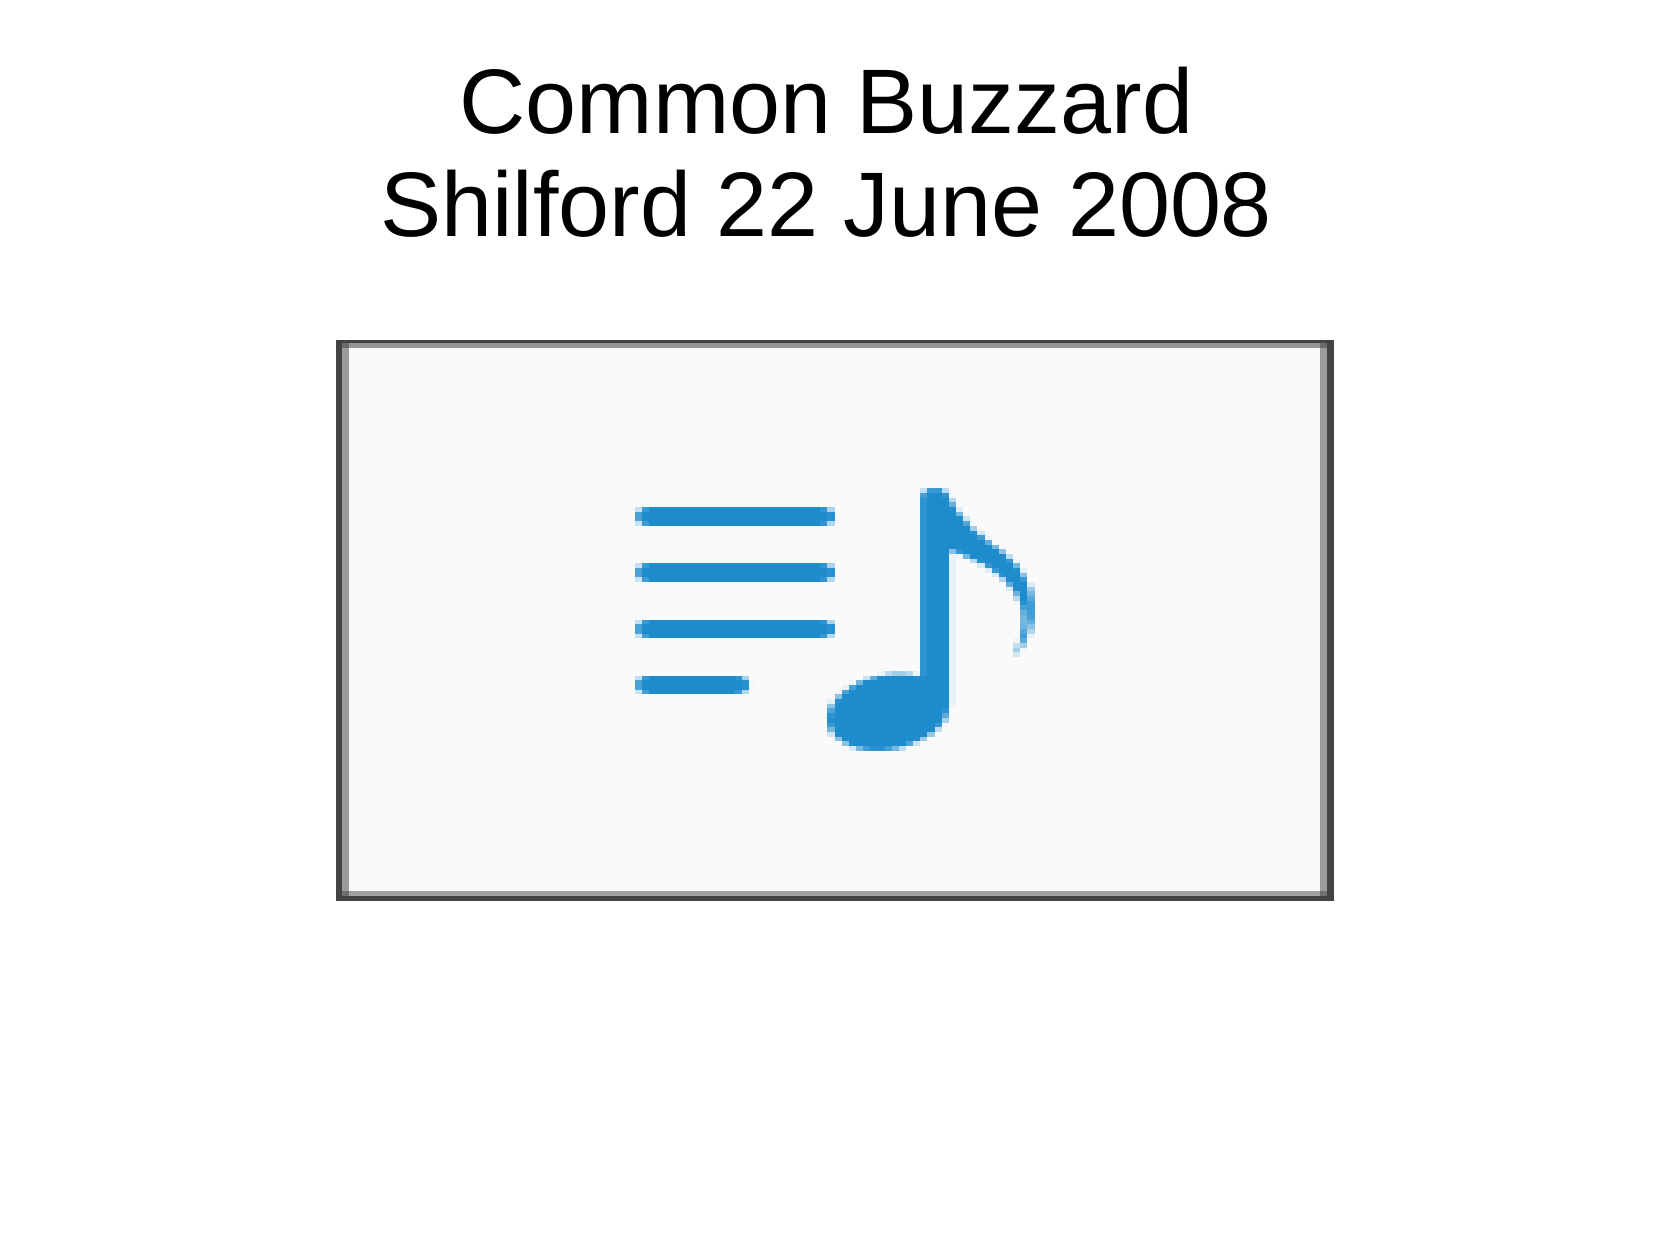

# Common Buzzard Shilford 22 June 2008